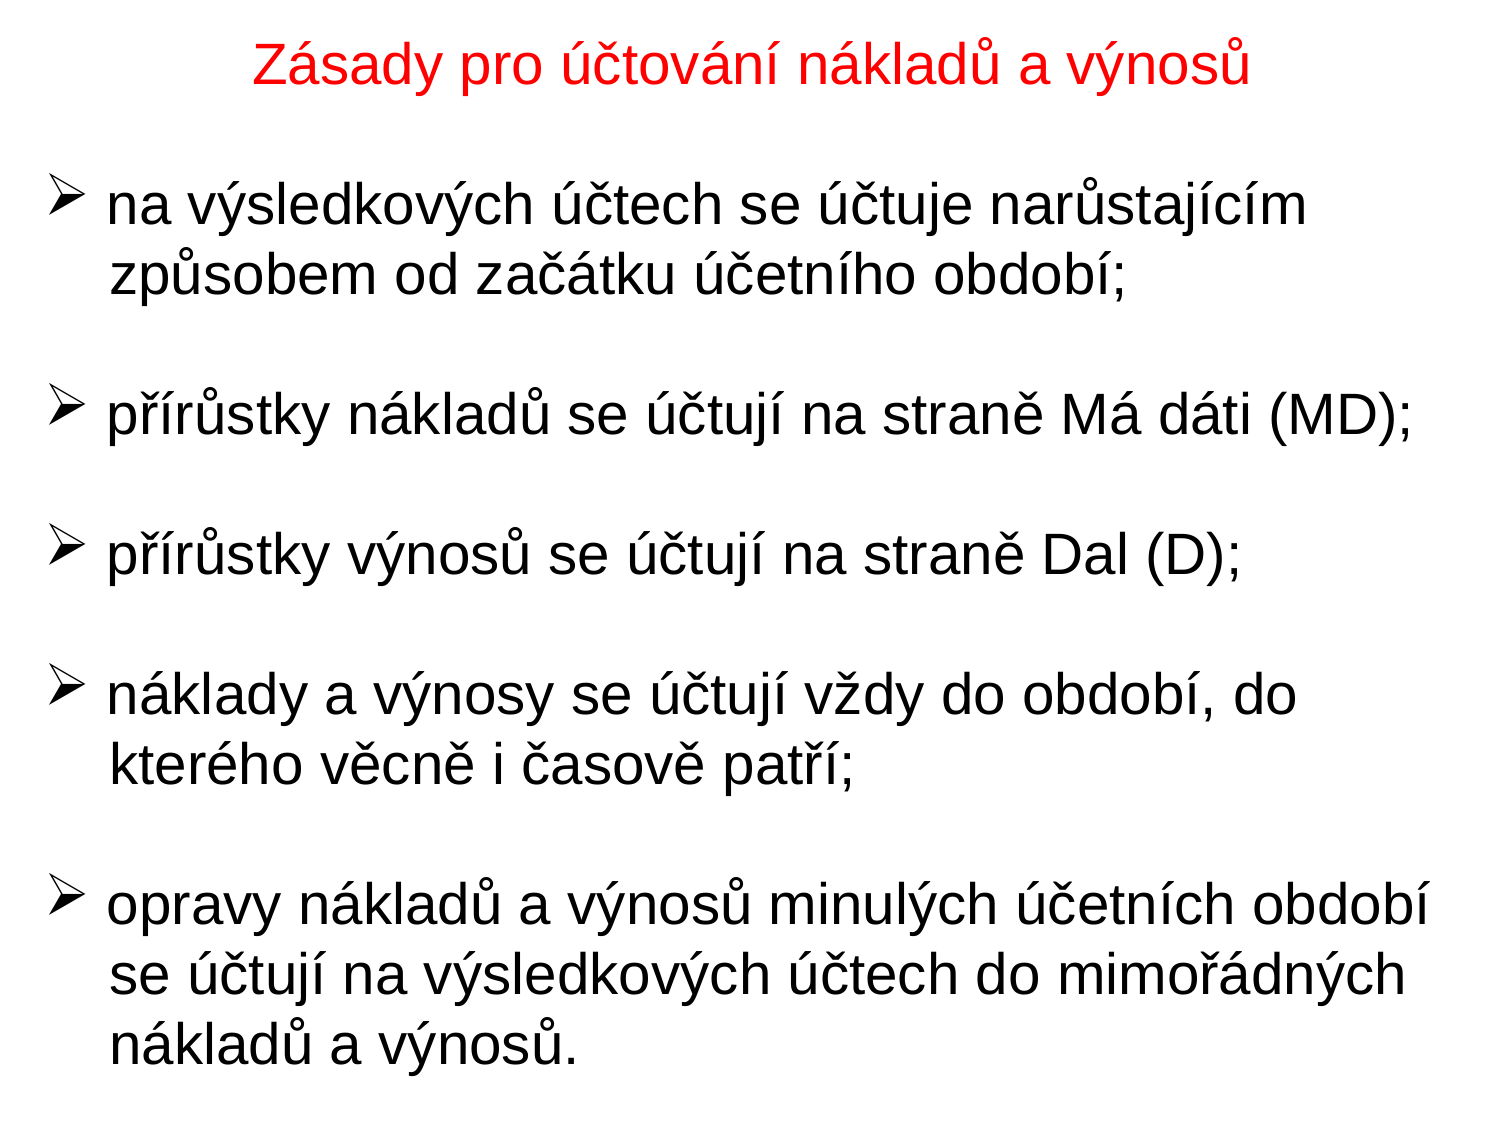

Zásady pro účtování nákladů a výnosů
 na výsledkových účtech se účtuje narůstajícím
 způsobem od začátku účetního období;
 přírůstky nákladů se účtují na straně Má dáti (MD);
 přírůstky výnosů se účtují na straně Dal (D);
 náklady a výnosy se účtují vždy do období, do
 kterého věcně i časově patří;
 opravy nákladů a výnosů minulých účetních období
 se účtují na výsledkových účtech do mimořádných
 nákladů a výnosů.